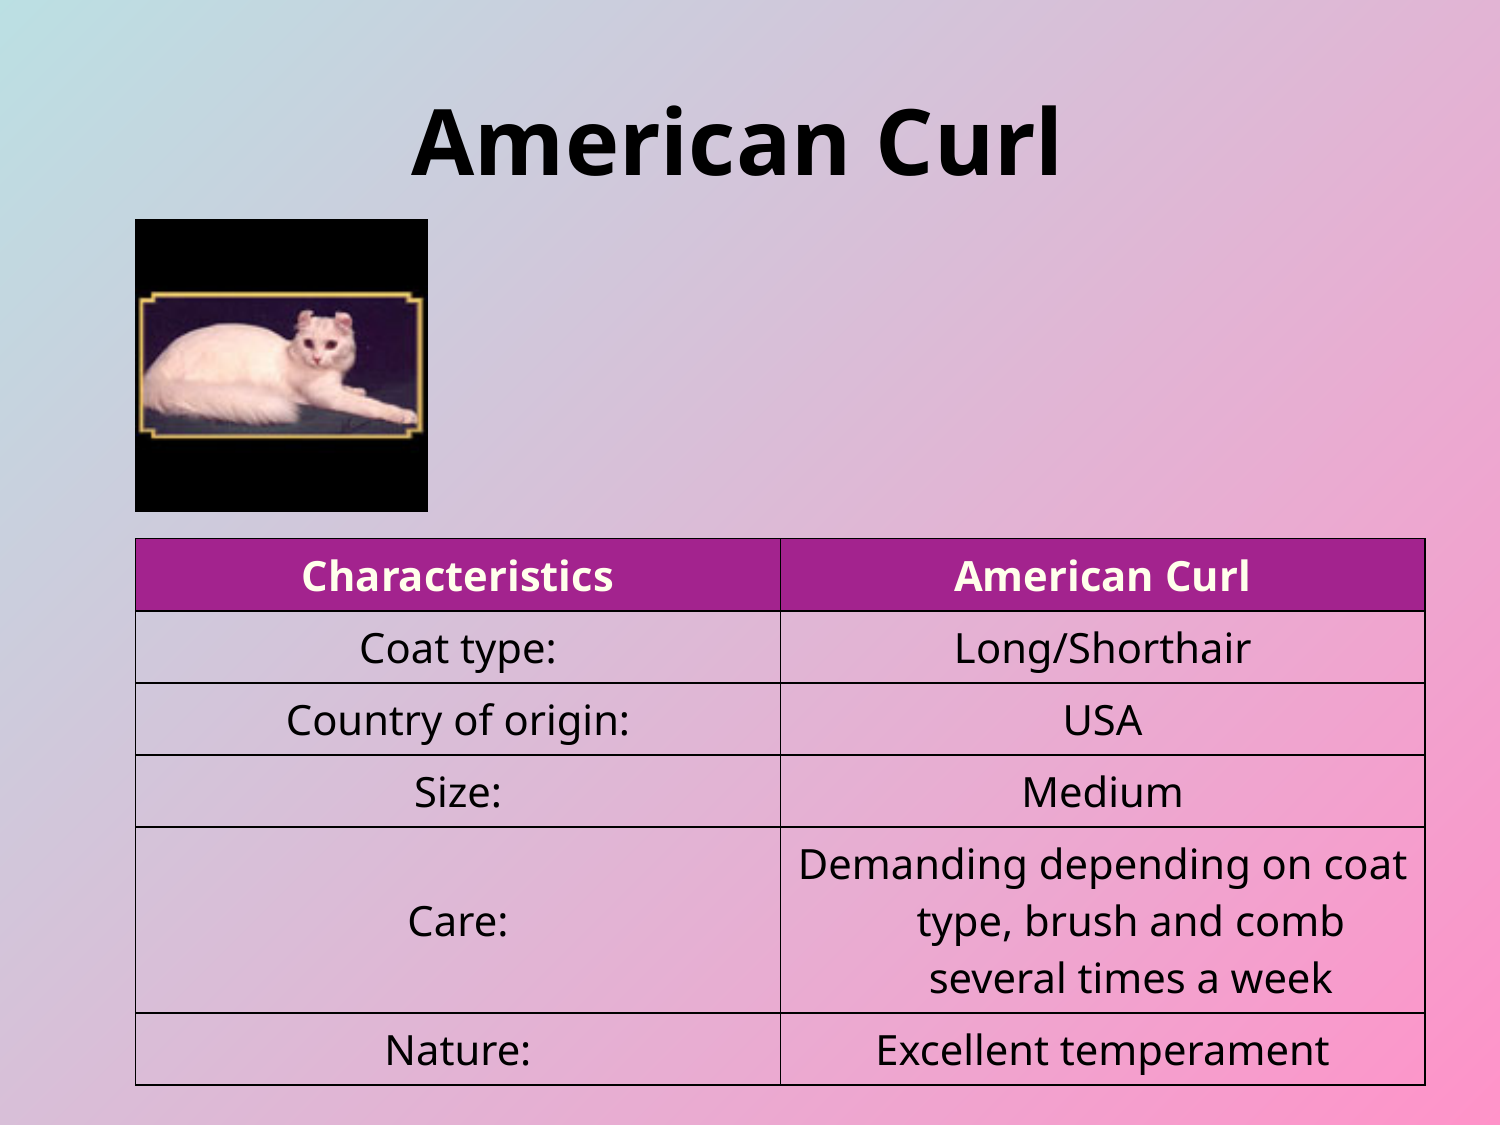

# American Curl
| Characteristics | American Curl |
| --- | --- |
| Coat type: | Long/Shorthair |
| Country of origin: | USA |
| Size: | Medium |
| Care: | Demanding depending on coat type, brush and comb several times a week |
| Nature: | Excellent temperament |